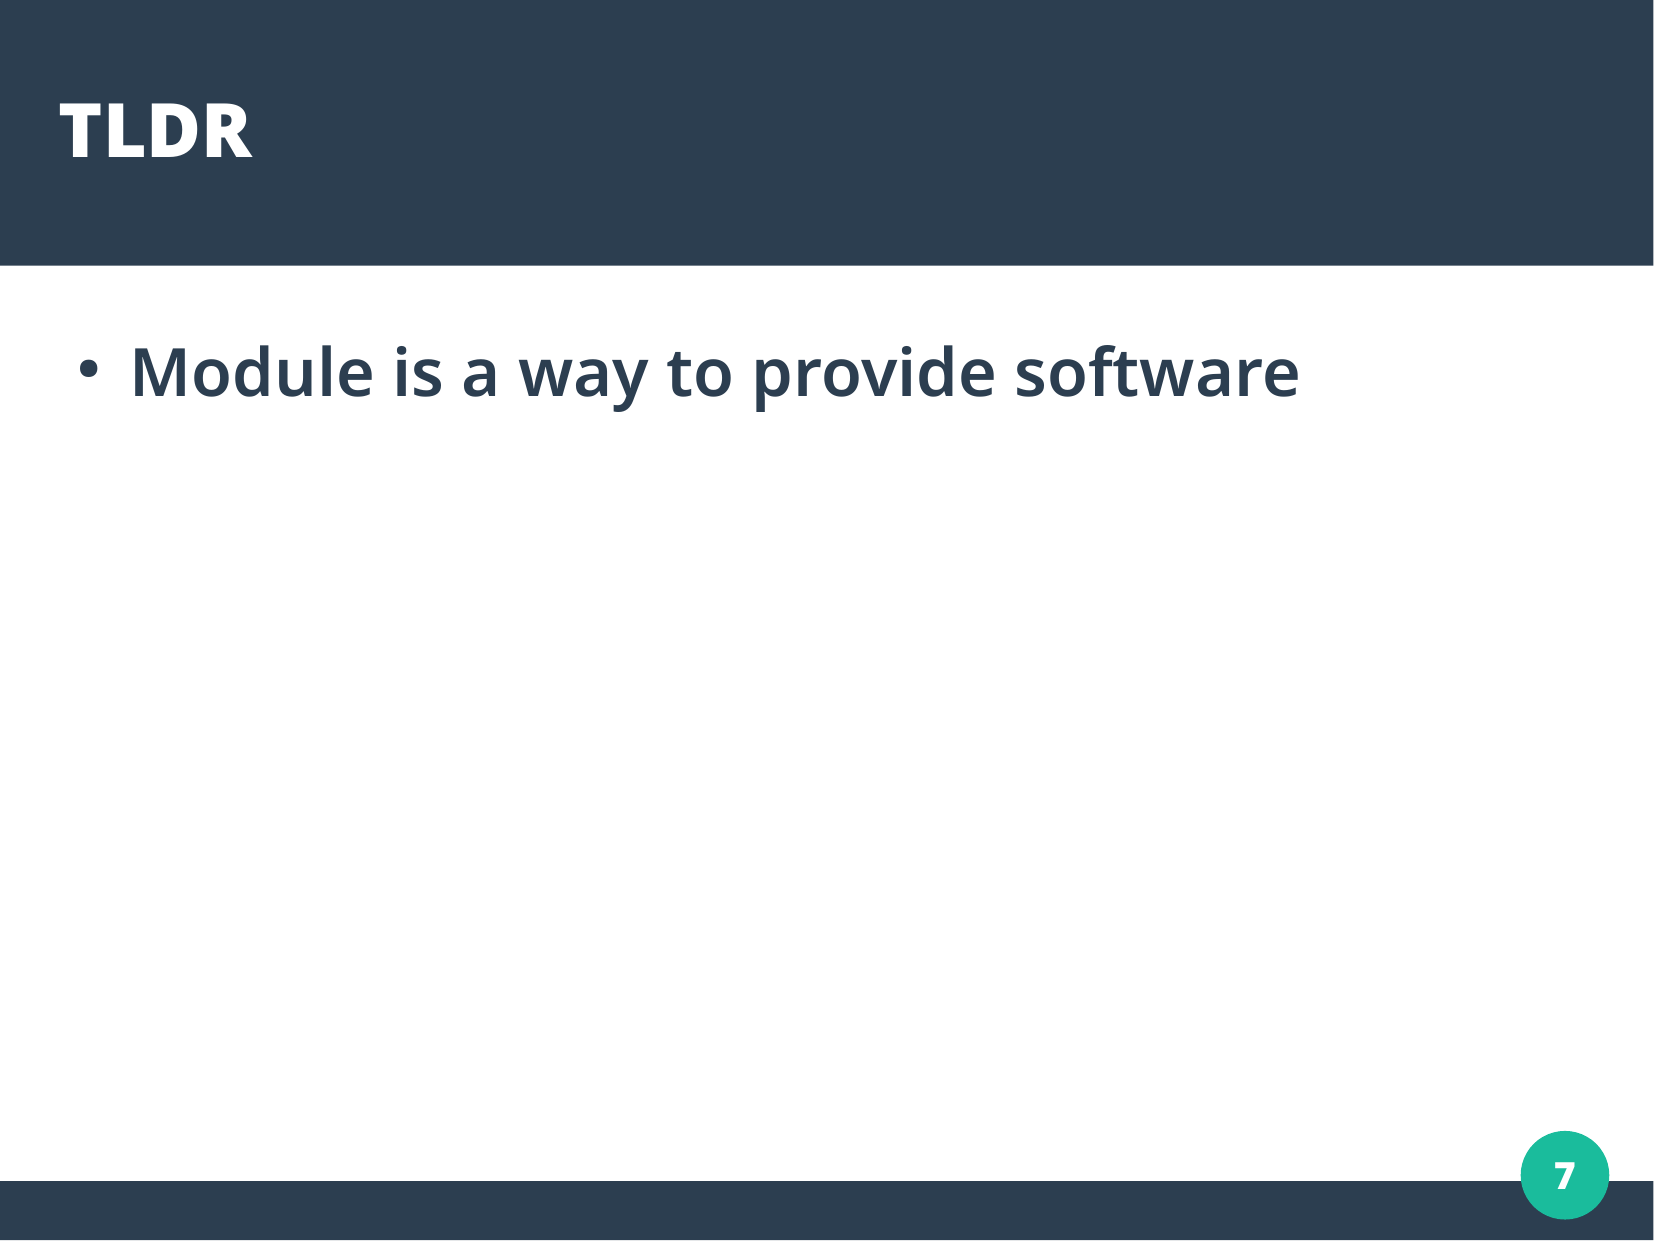

# TLDR
Module is a way to provide software
7